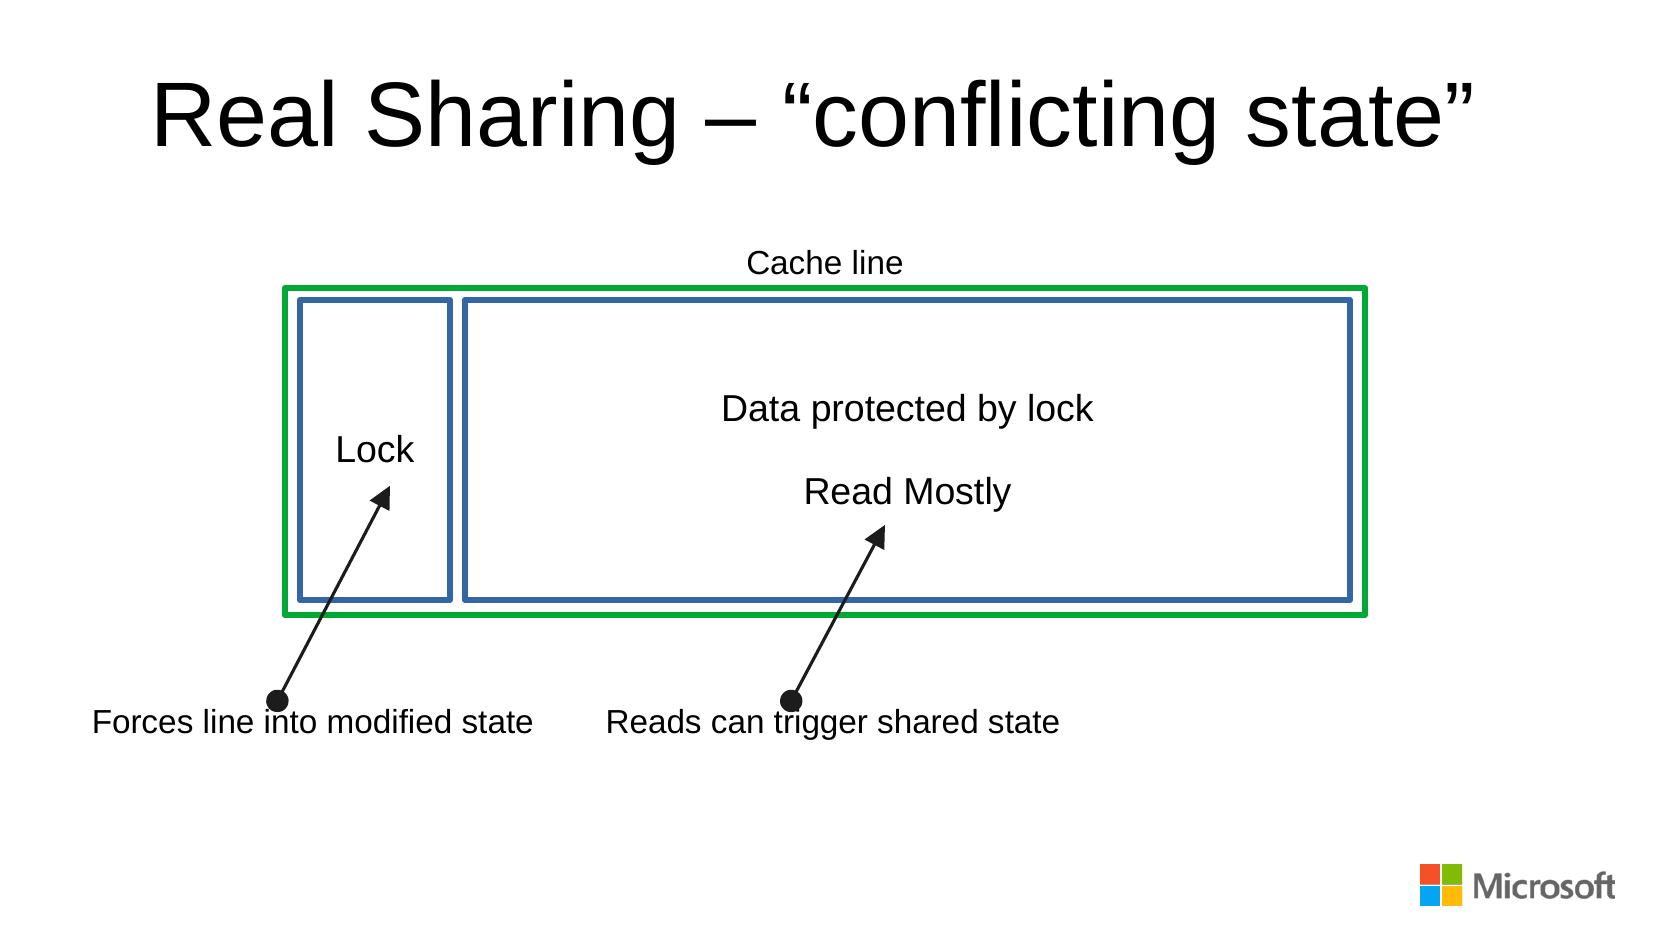

# Real Sharing – “conflicting state”
Cache line
Lock
Data protected by lock
Read Mostly
Forces line into modified state
Reads can trigger shared state